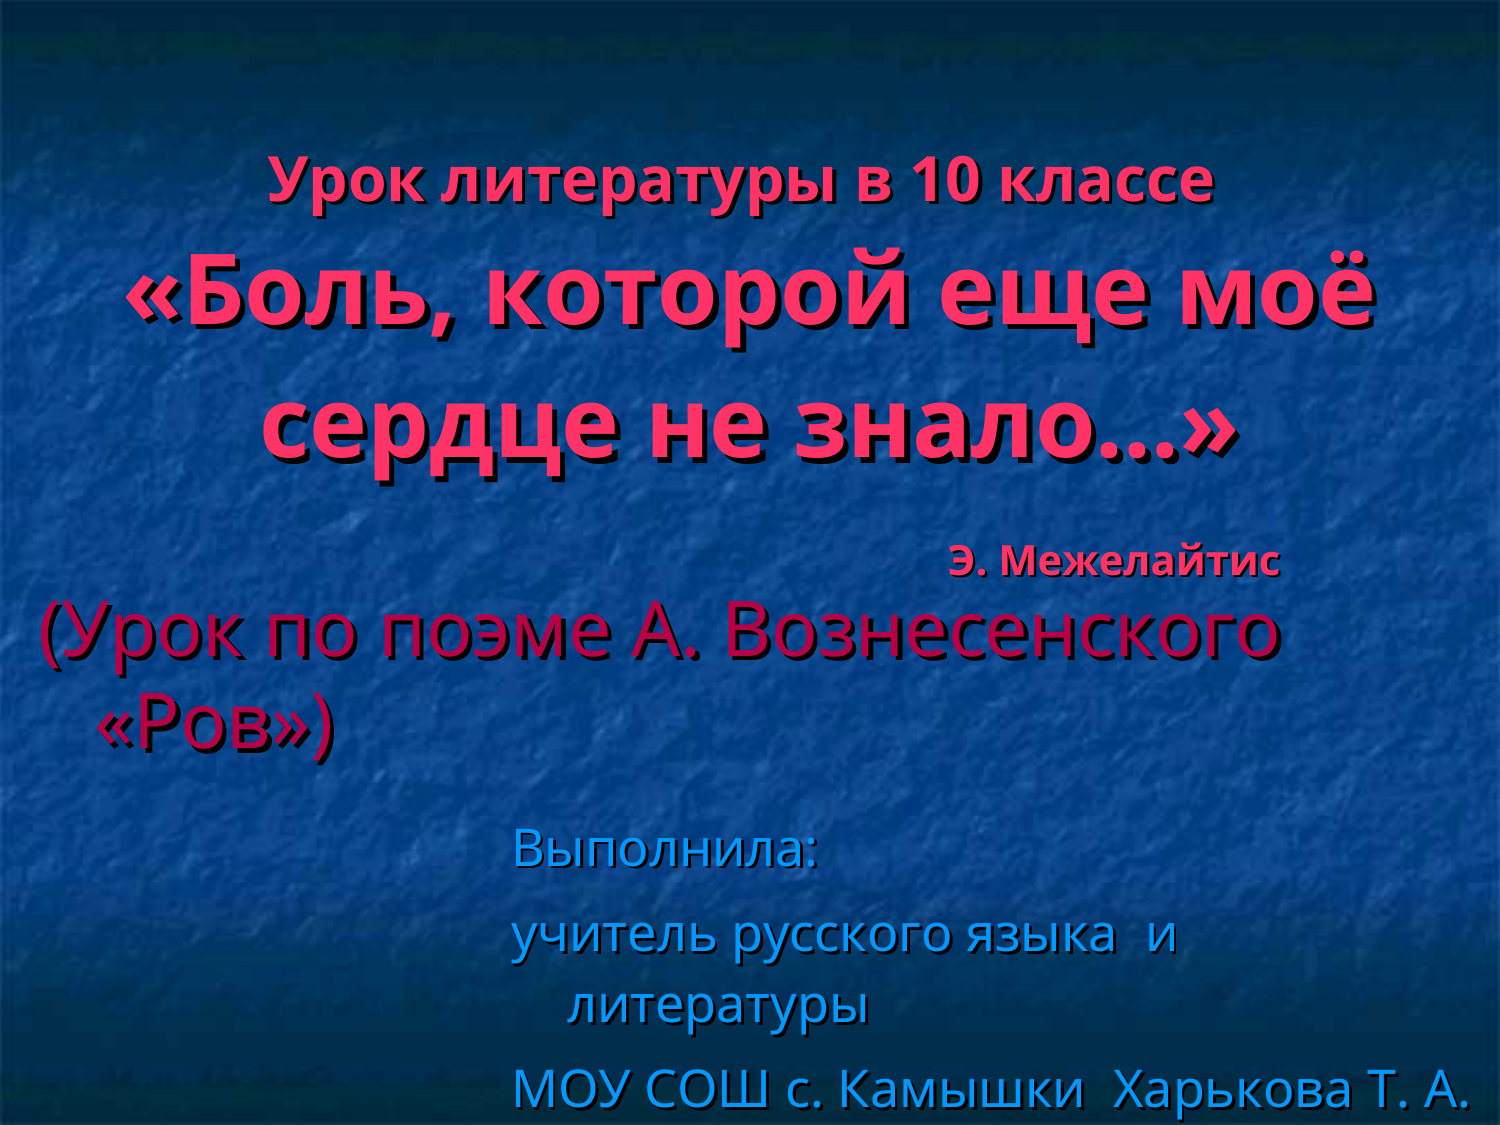

Урок литературы в 10 классе
«Боль, которой еще моё сердце не знало…»
 Э. Межелайтис
(Урок по поэме А. Вознесенского «Ров»)
# Выполнила:
учитель русского языка и литературы
МОУ СОШ с. Камышки Харькова Т. А.